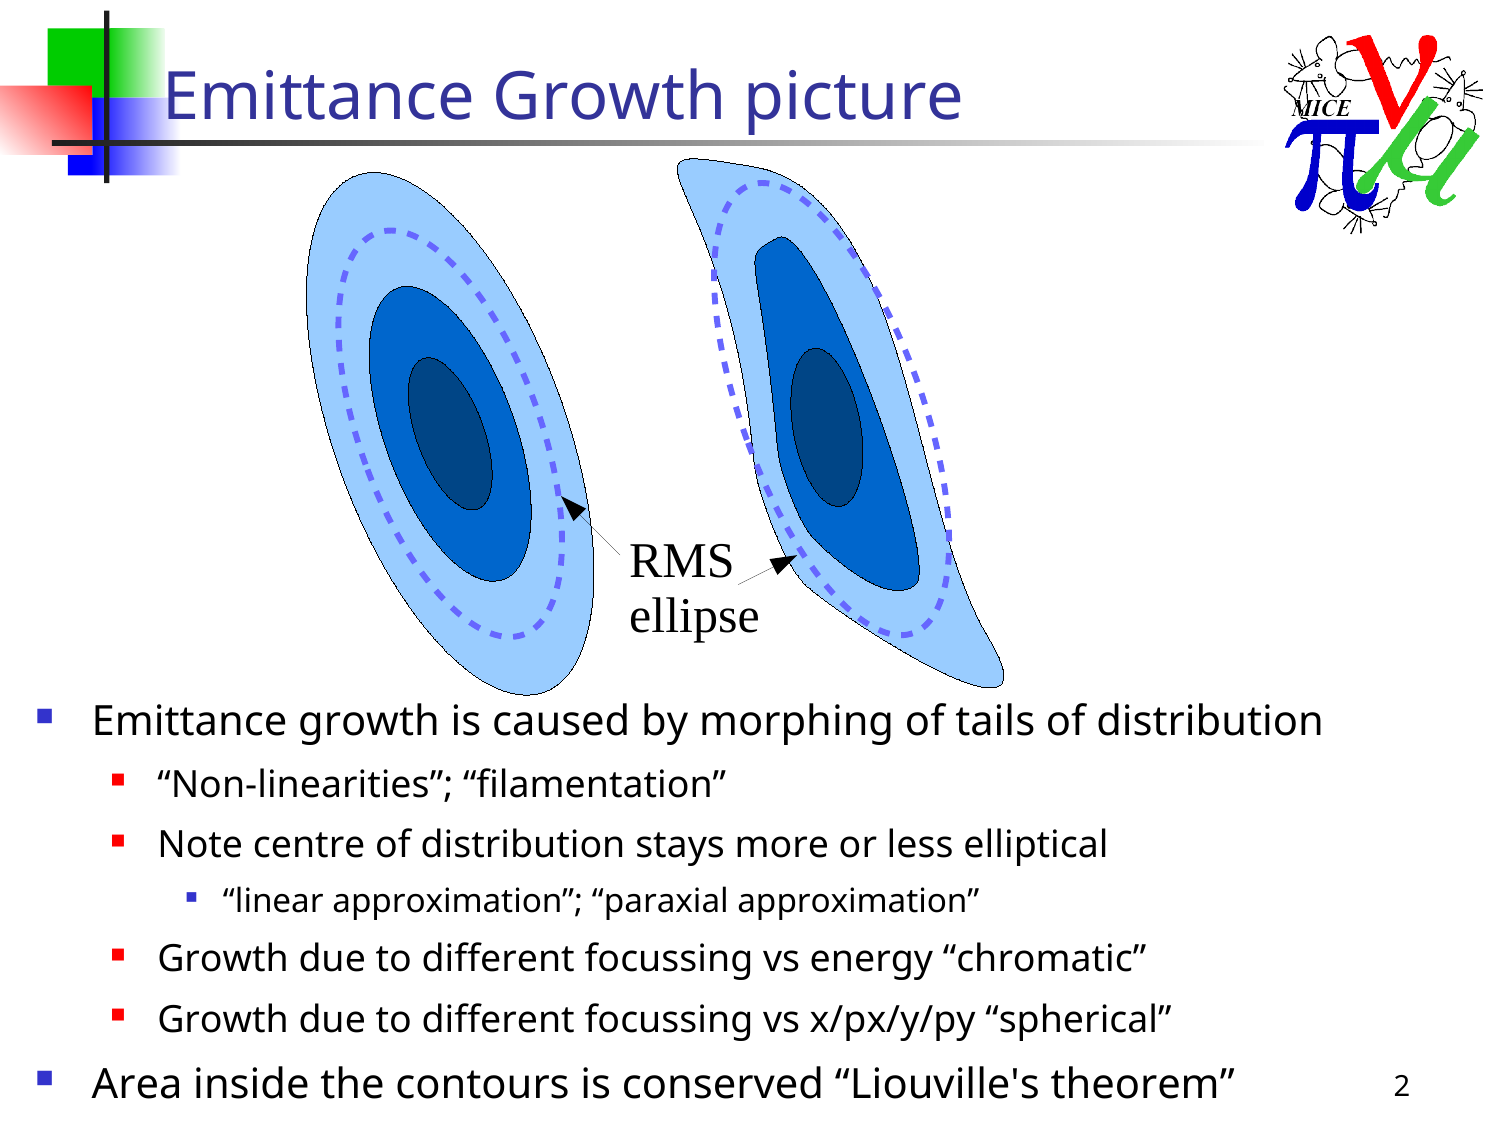

# Emittance Growth picture
RMS ellipse
Emittance growth is caused by morphing of tails of distribution
“Non-linearities”; “filamentation”
Note centre of distribution stays more or less elliptical
“linear approximation”; “paraxial approximation”
Growth due to different focussing vs energy “chromatic”
Growth due to different focussing vs x/px/y/py “spherical”
Area inside the contours is conserved “Liouville's theorem”
RMS emittance is sensitive to distribution tails
2